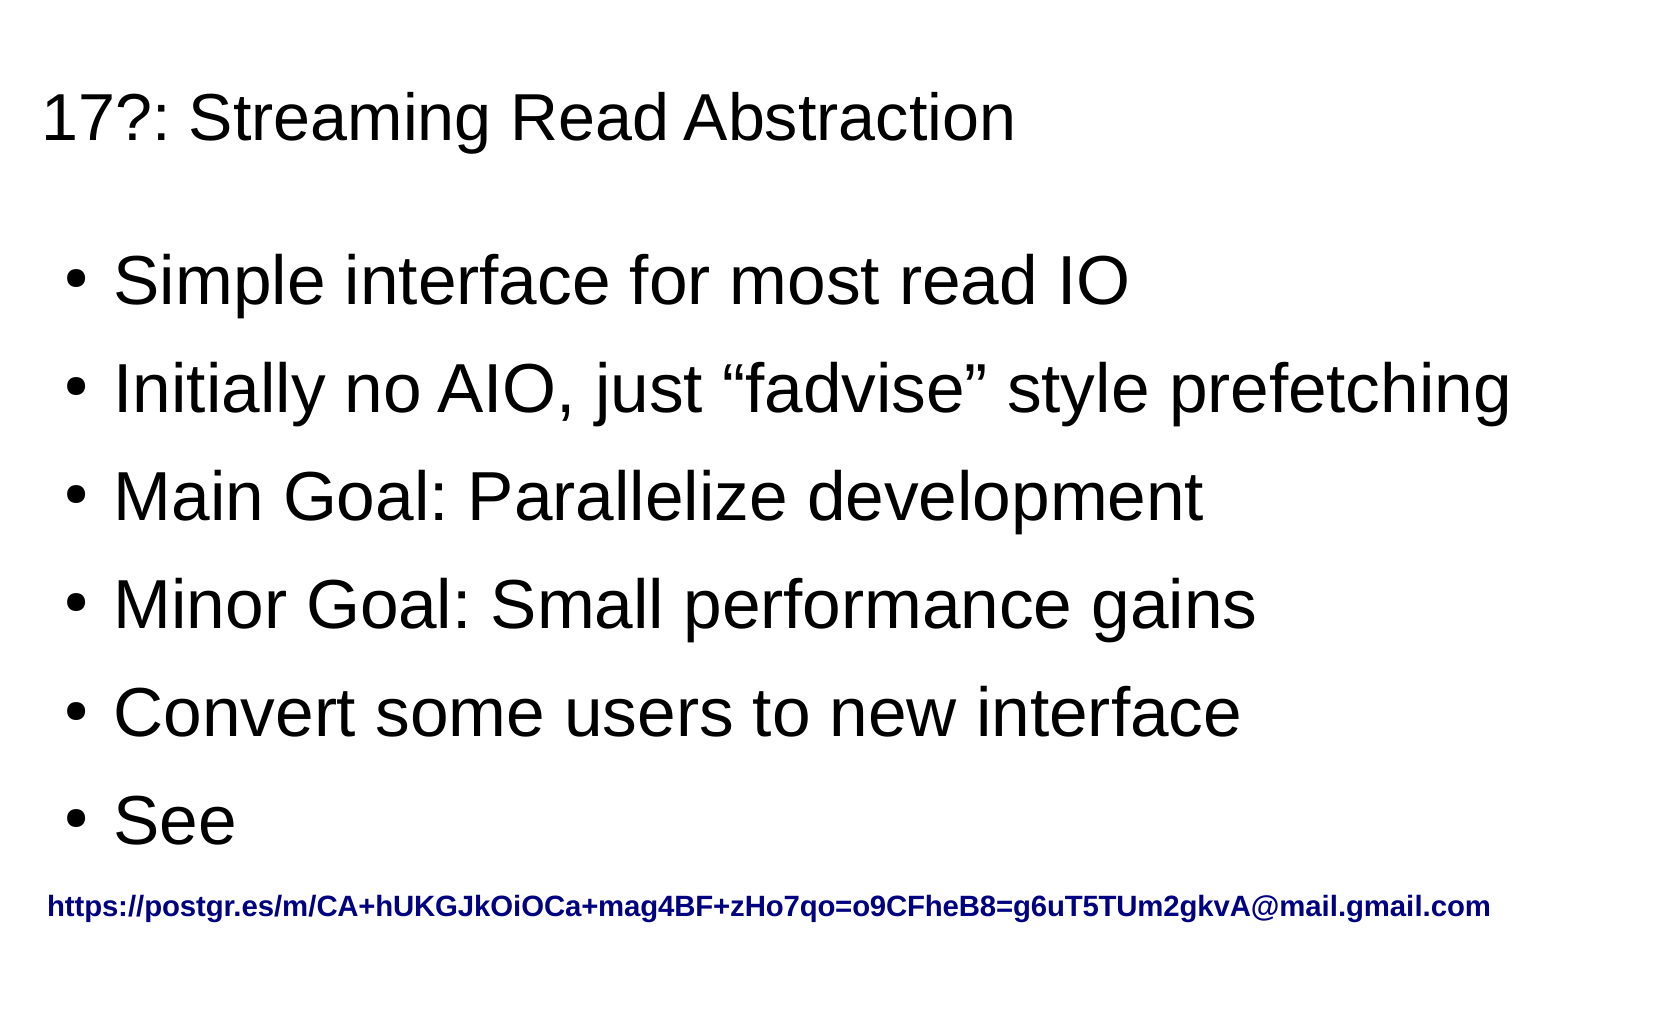

# 17?: Streaming Read Abstraction
Simple interface for most read IO
Initially no AIO, just “fadvise” style prefetching
Main Goal: Parallelize development
Minor Goal: Small performance gains
Convert some users to new interface
See
https://postgr.es/m/CA+hUKGJkOiOCa+mag4BF+zHo7qo=o9CFheB8=g6uT5TUm2gkvA@mail.gmail.com